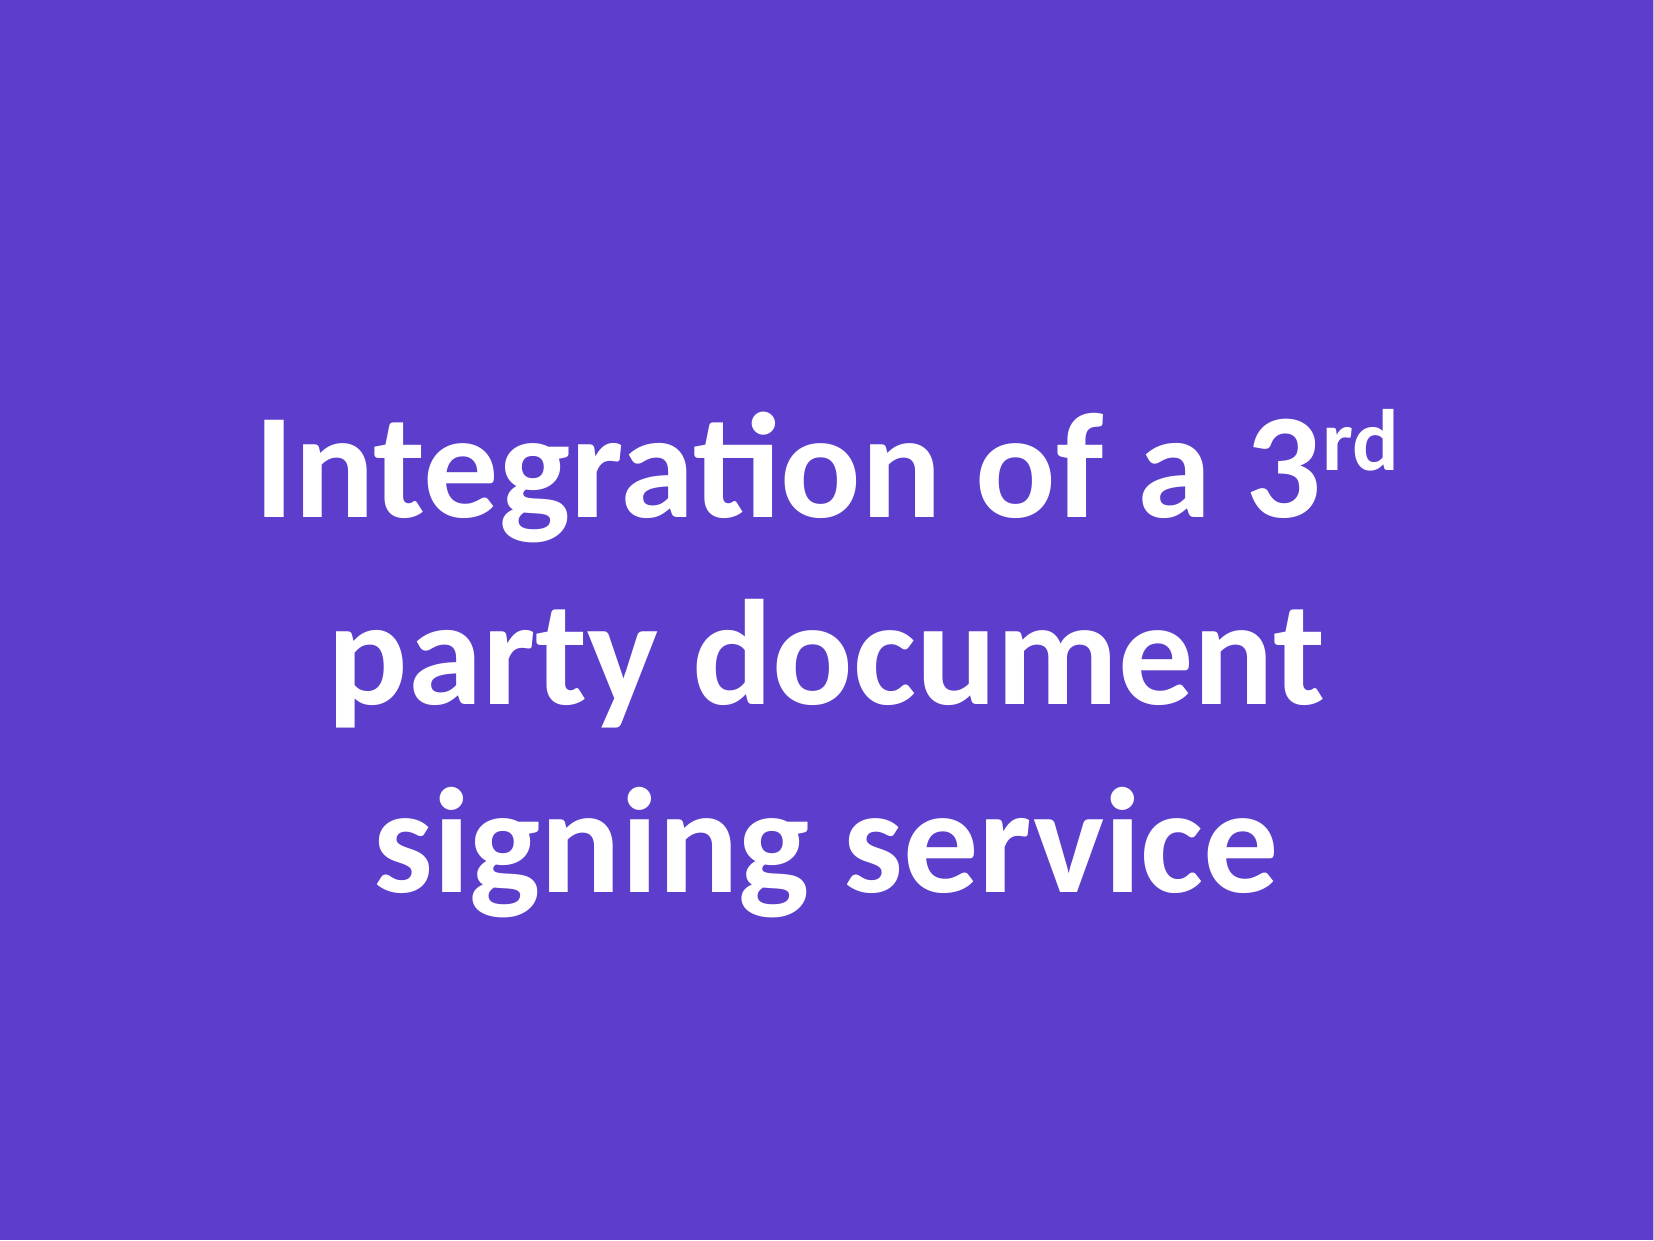

# Integration of a 3rd party document signing service